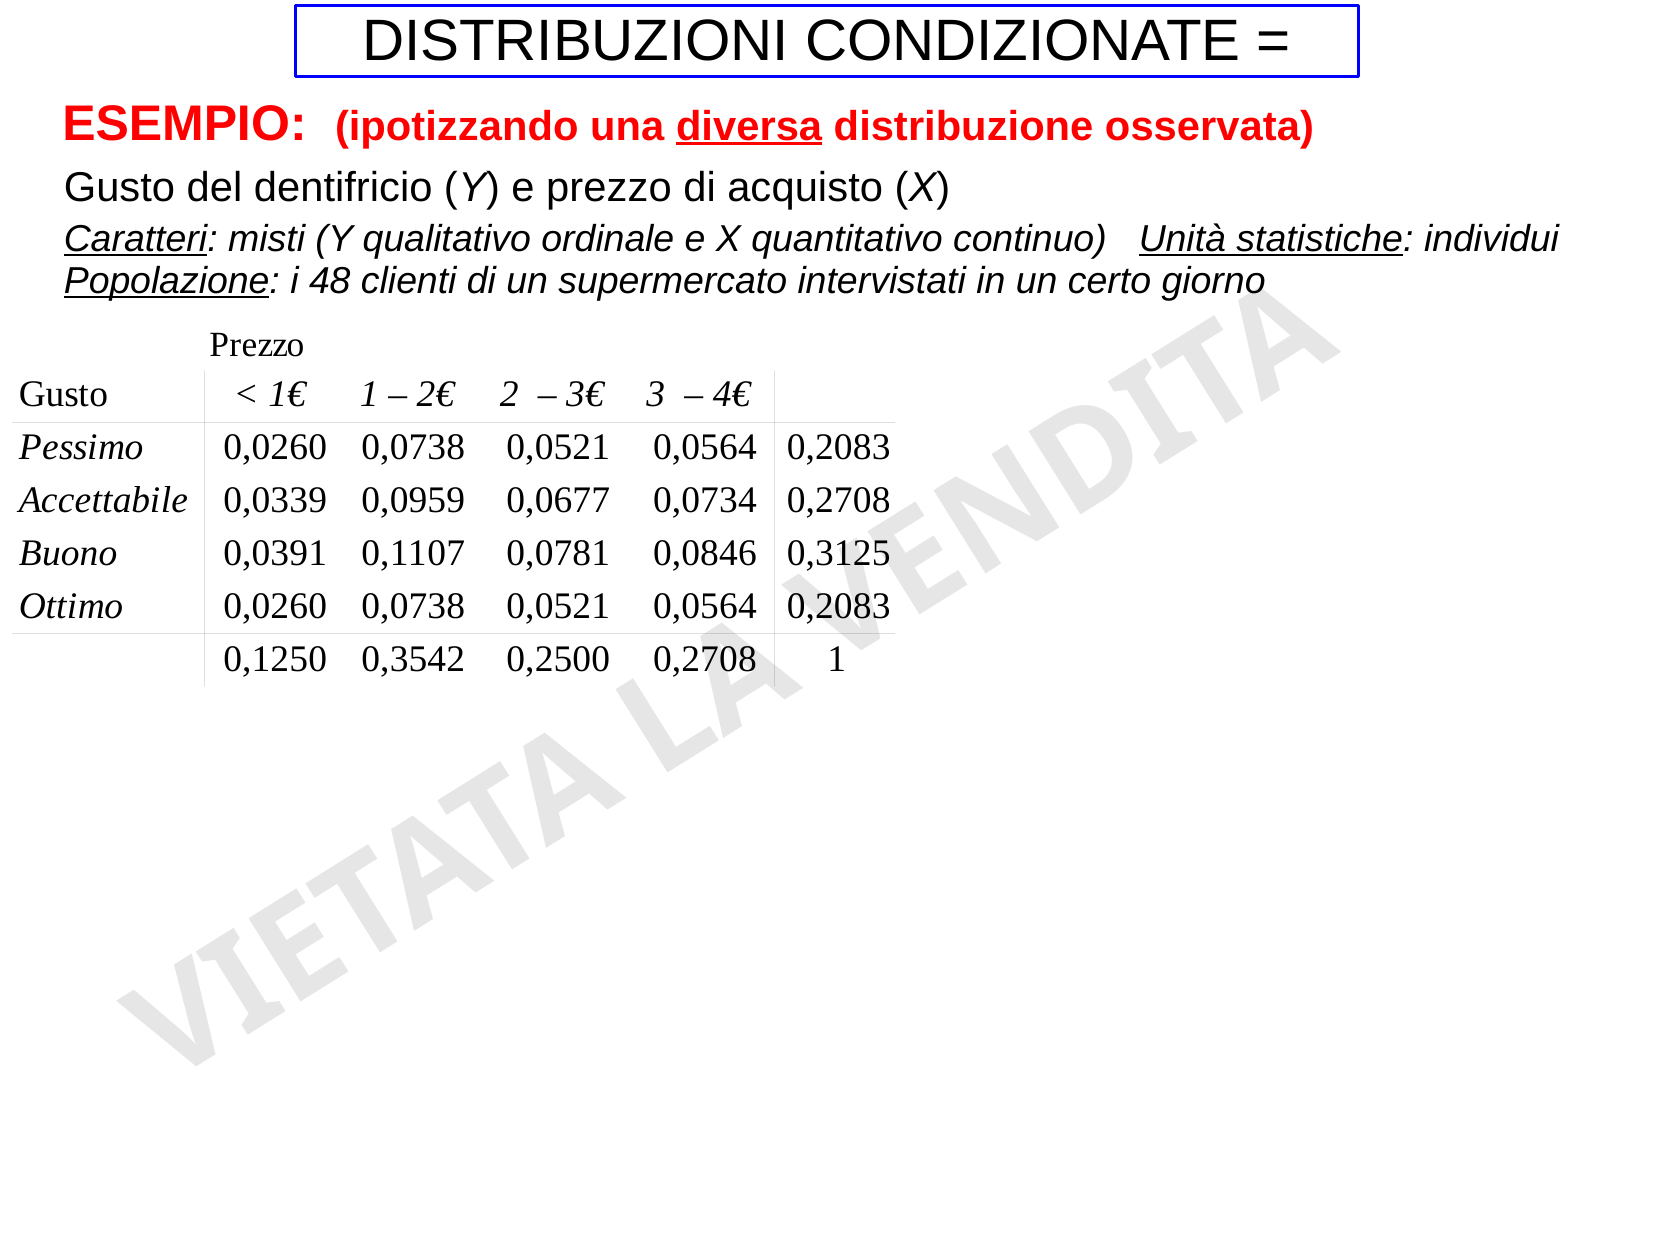

DISTRIBUZIONI CONDIZIONATE =
ESEMPIO: (ipotizzando una diversa distribuzione osservata)
Gusto del dentifricio (Y) e prezzo di acquisto (X)
Caratteri: misti (Y qualitativo ordinale e X quantitativo continuo) Unità statistiche: individui
Popolazione: i 48 clienti di un supermercato intervistati in un certo giorno